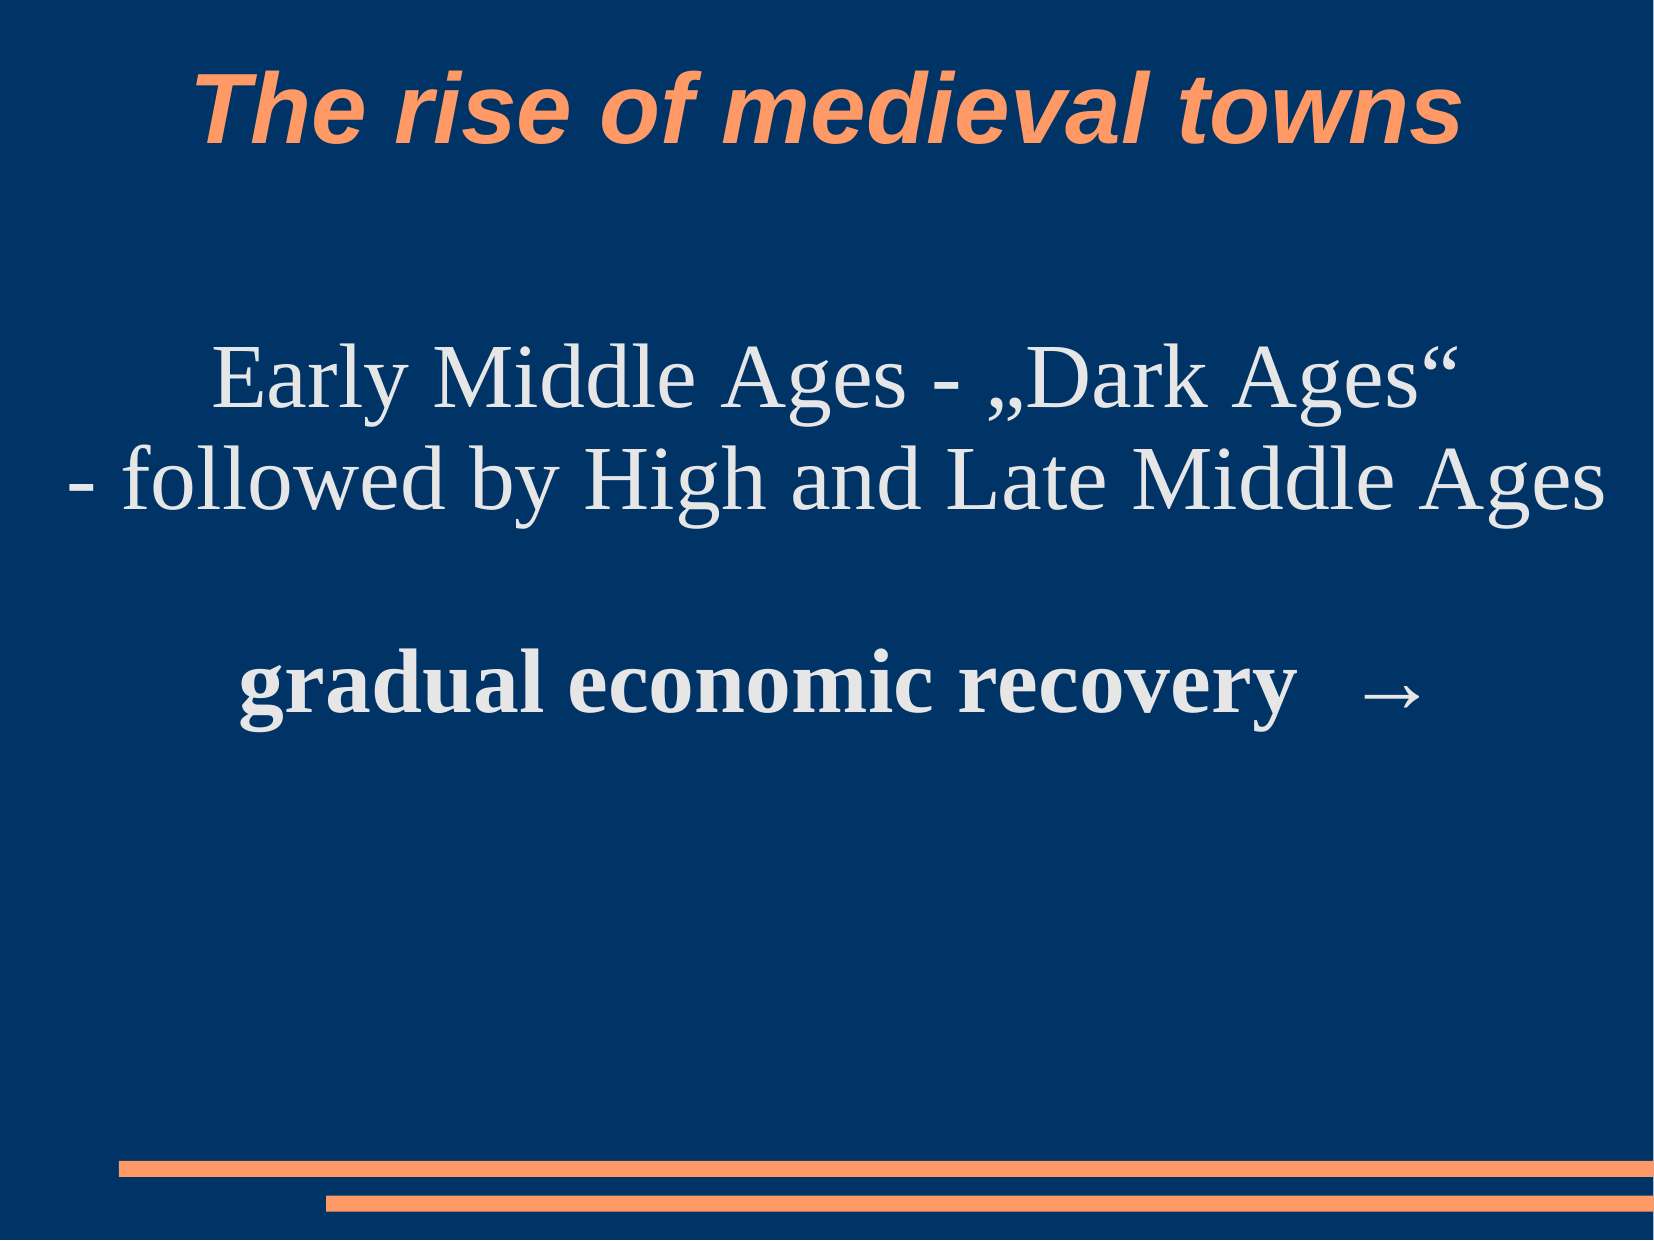

# The rise of medieval towns
Early Middle Ages - „Dark Ages“
- followed by High and Late Middle Ages
gradual economic recovery	→